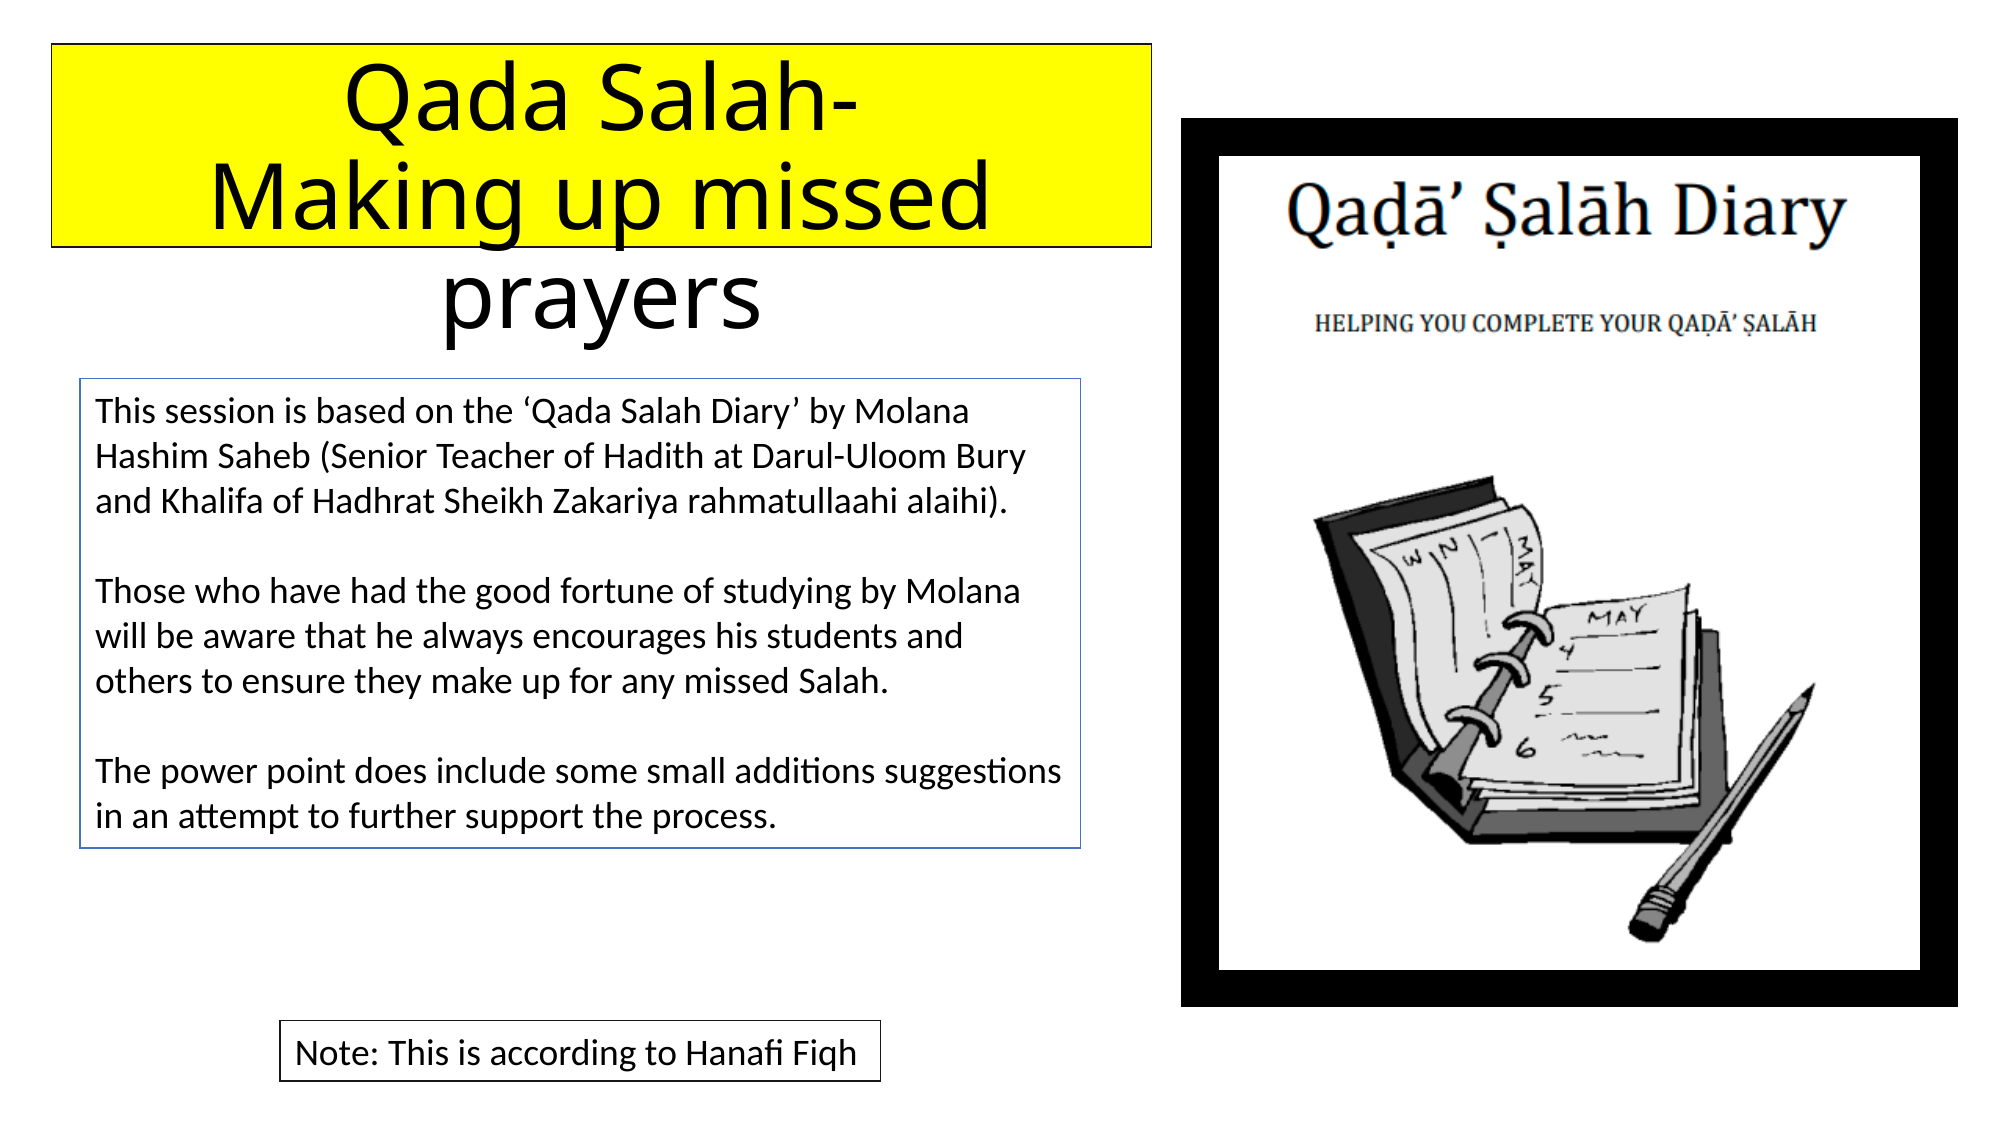

# Qada Salah- Making up missed prayers
This session is based on the ‘Qada Salah Diary’ by Molana Hashim Saheb (Senior Teacher of Hadith at Darul-Uloom Bury and Khalifa of Hadhrat Sheikh Zakariya rahmatullaahi alaihi).
Those who have had the good fortune of studying by Molana will be aware that he always encourages his students and others to ensure they make up for any missed Salah.
The power point does include some small additions suggestions in an attempt to further support the process.
Note: This is according to Hanafi Fiqh